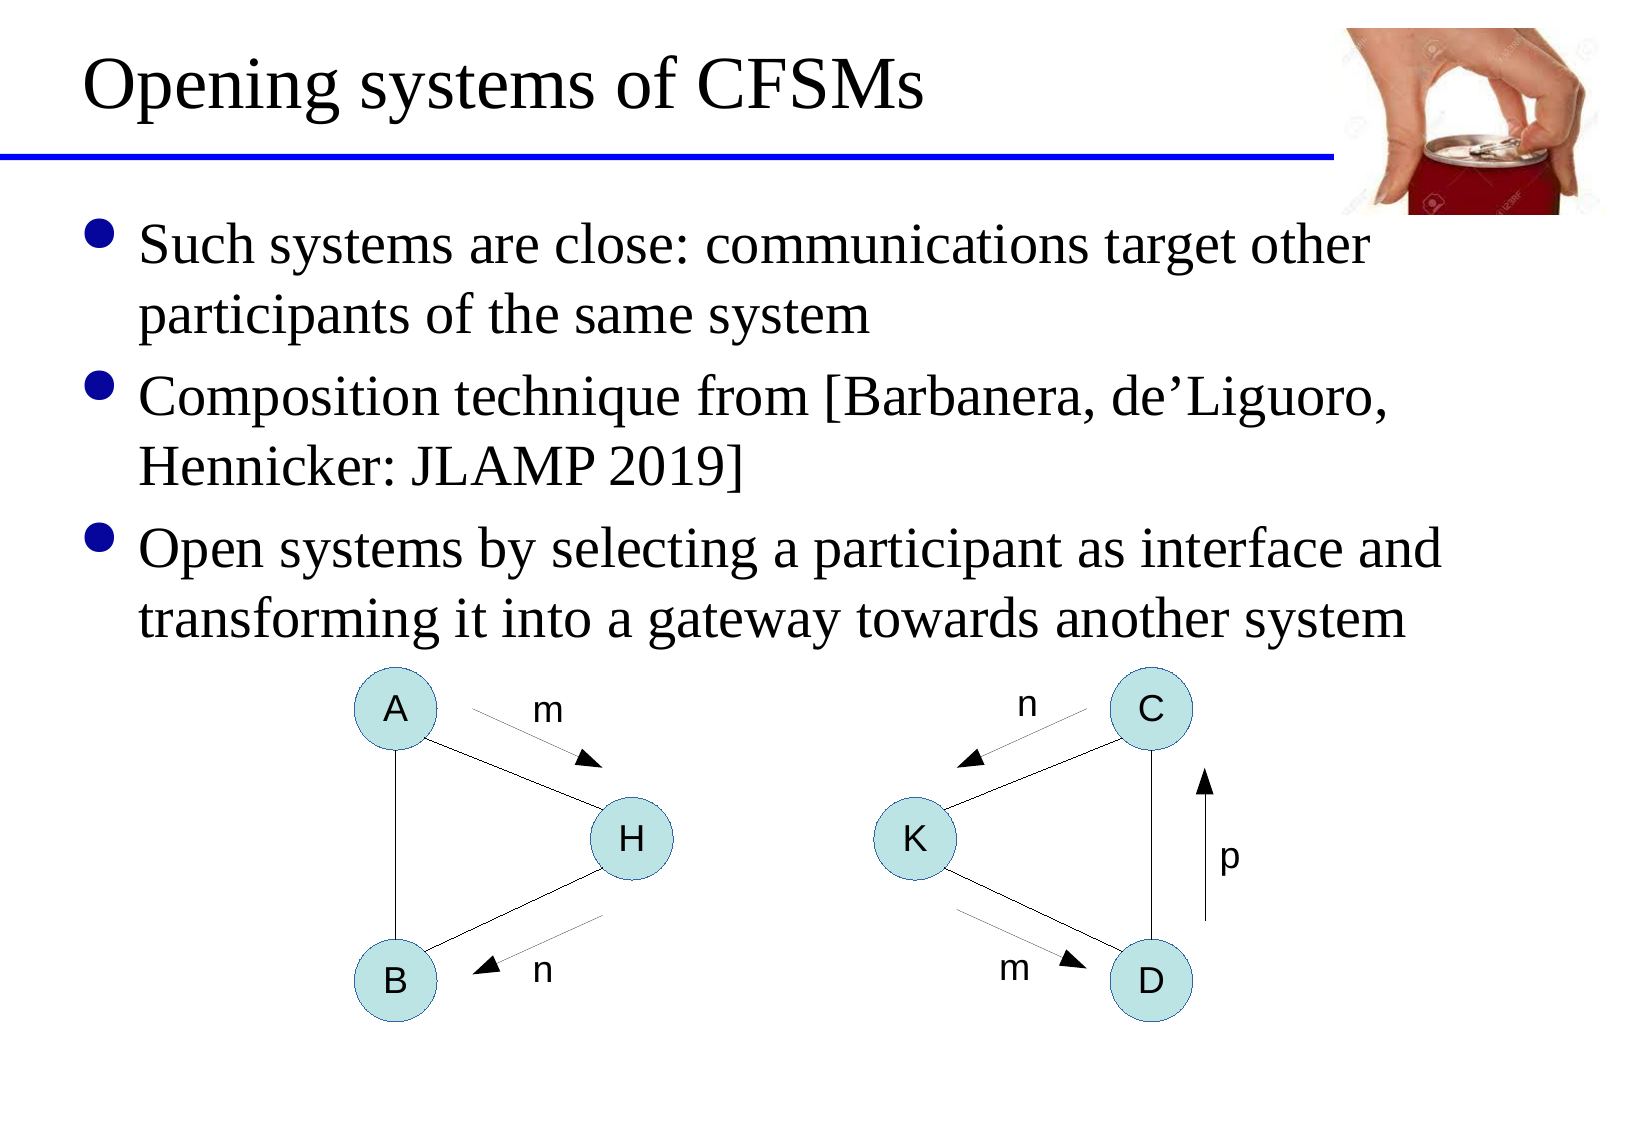

# Opening systems of CFSMs
Such systems are close: communications target other participants of the same system
Composition technique from [Barbanera, de’Liguoro, Hennicker: JLAMP 2019]
Open systems by selecting a participant as interface and transforming it into a gateway towards another system
A
A
H
B
A
C
K
D
n
m
p
m
n